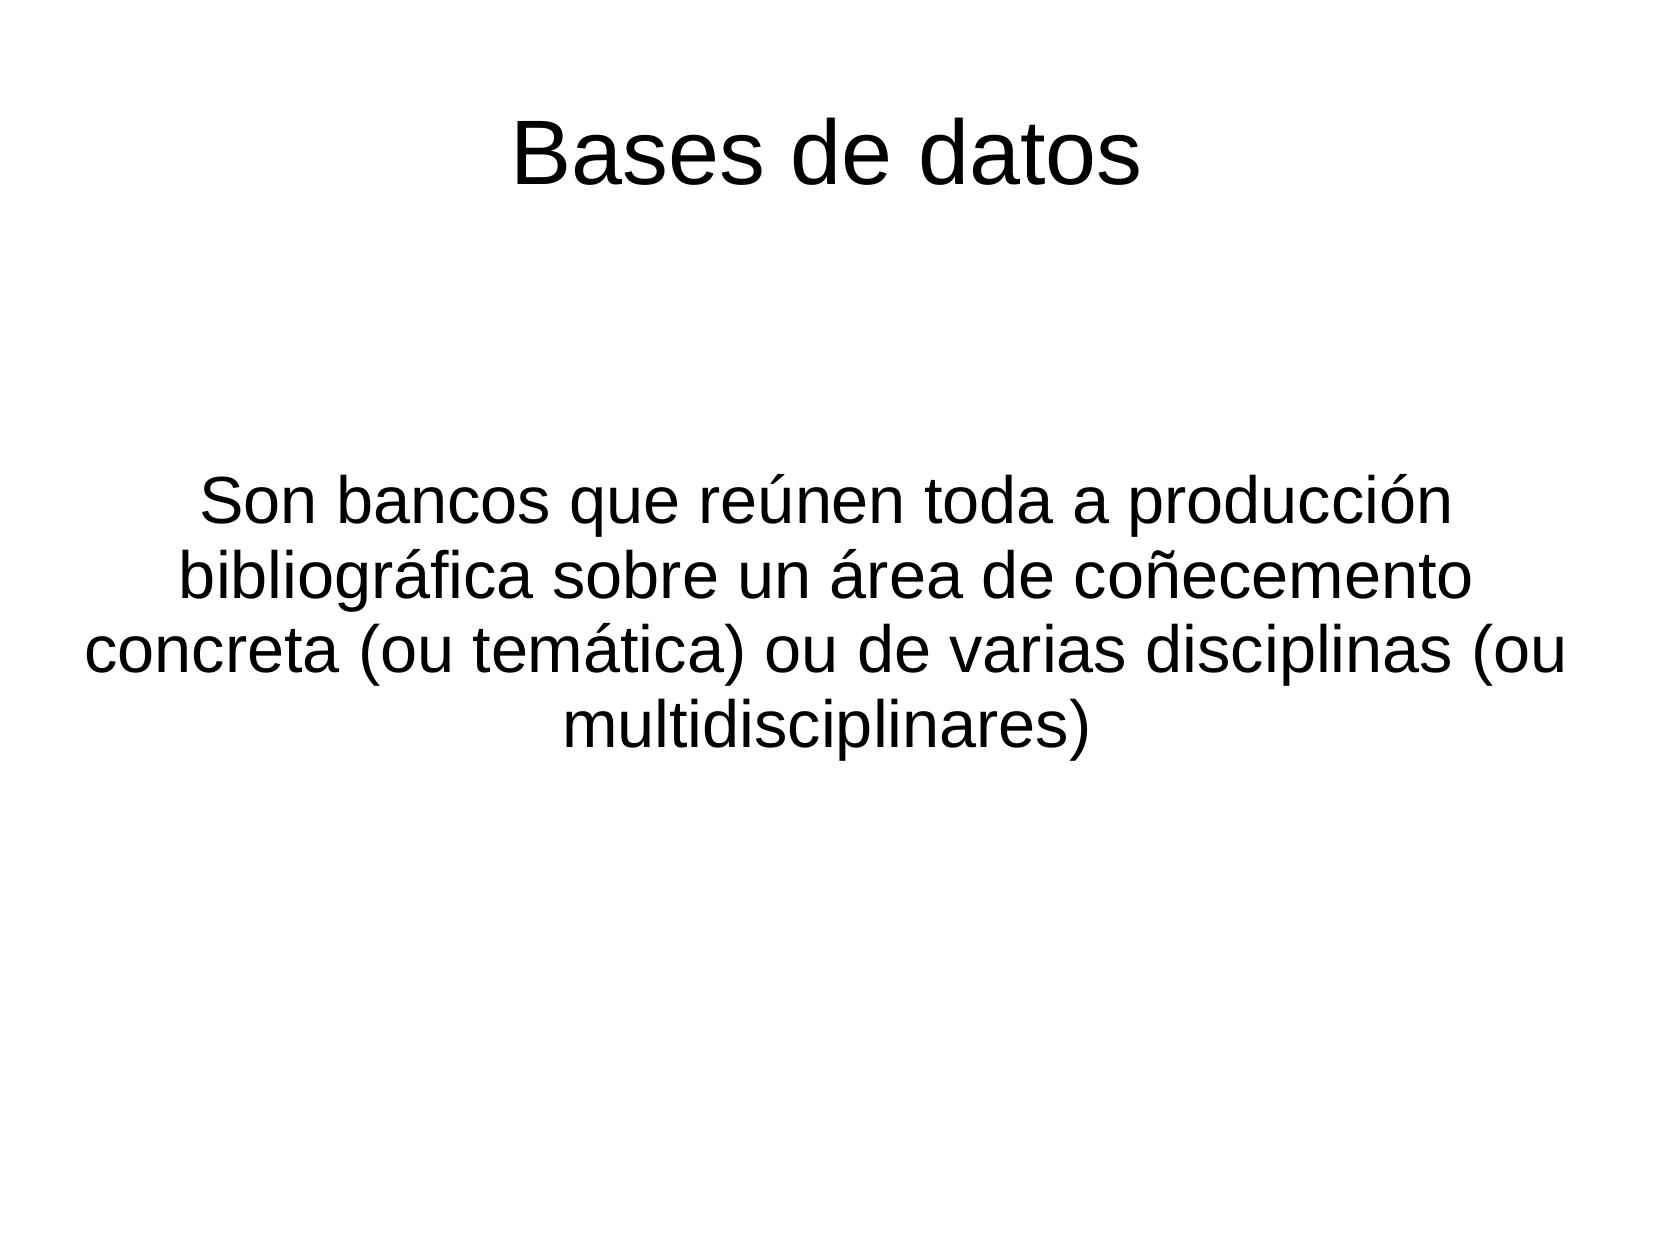

# Bases de datos
Son bancos que reúnen toda a producción bibliográfica sobre un área de coñecemento concreta (ou temática) ou de varias disciplinas (ou multidisciplinares)